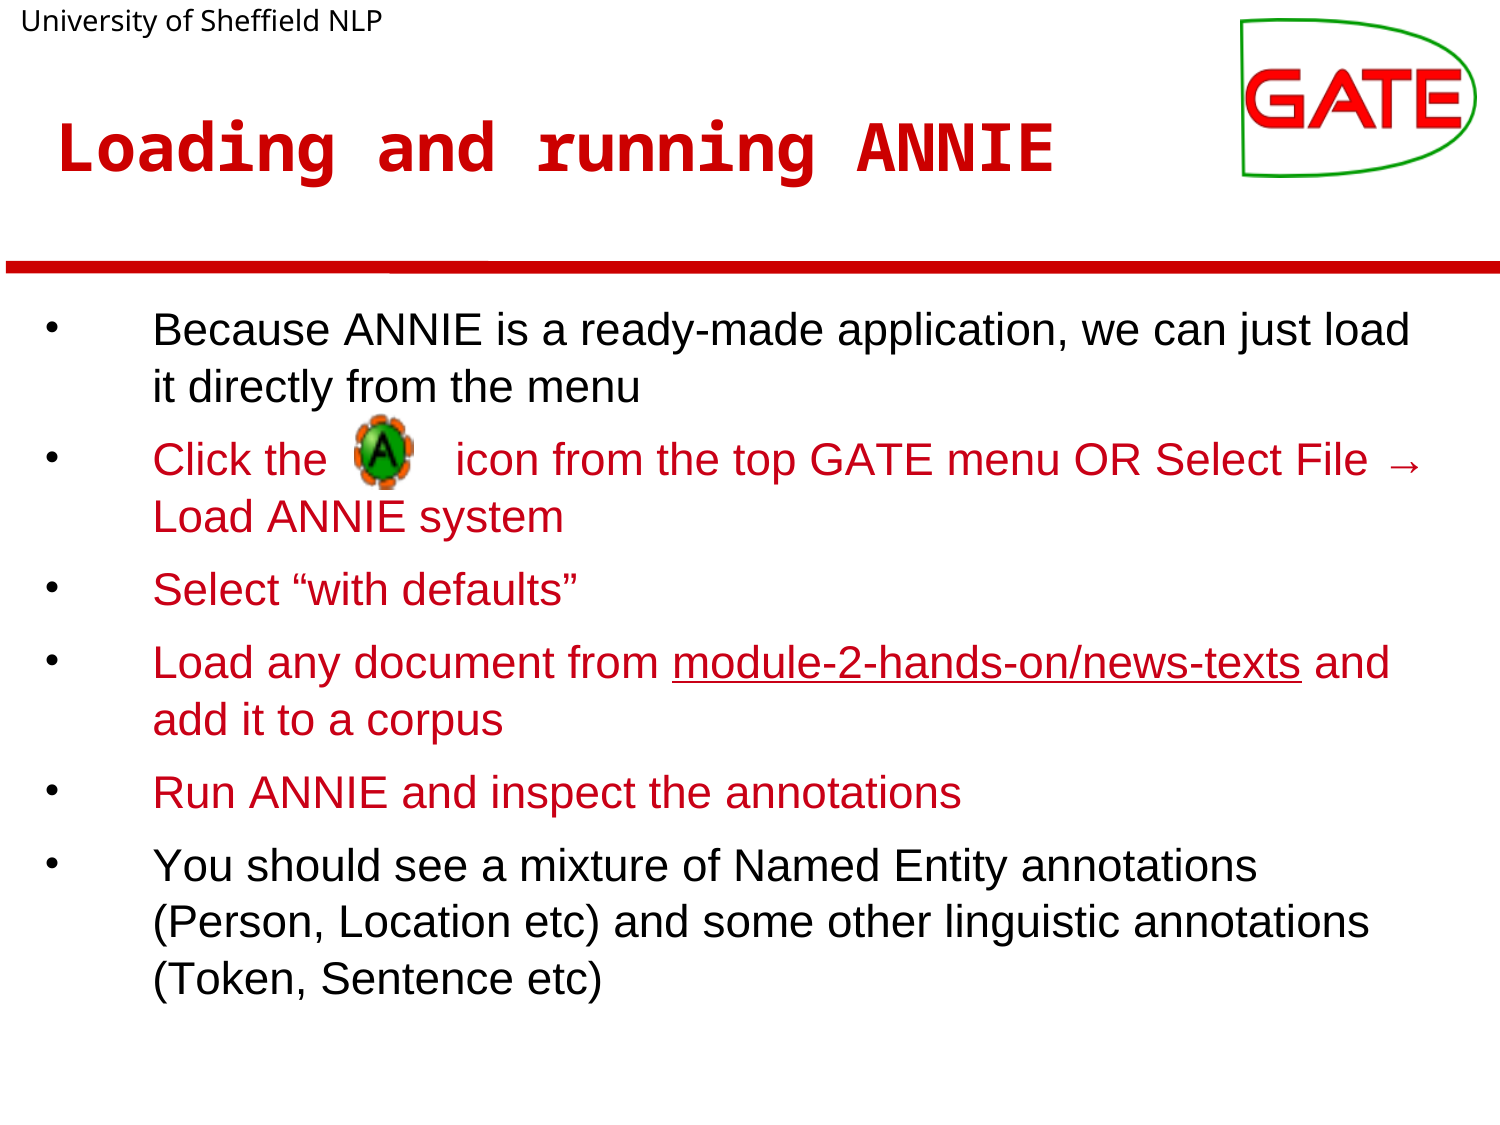

# Loading and running ANNIE
Because ANNIE is a ready-made application, we can just load it directly from the menu
Click the icon from the top GATE menu OR Select File → Load ANNIE system
Select “with defaults”
Load any document from module-2-hands-on/news-texts and add it to a corpus
Run ANNIE and inspect the annotations
You should see a mixture of Named Entity annotations (Person, Location etc) and some other linguistic annotations (Token, Sentence etc)